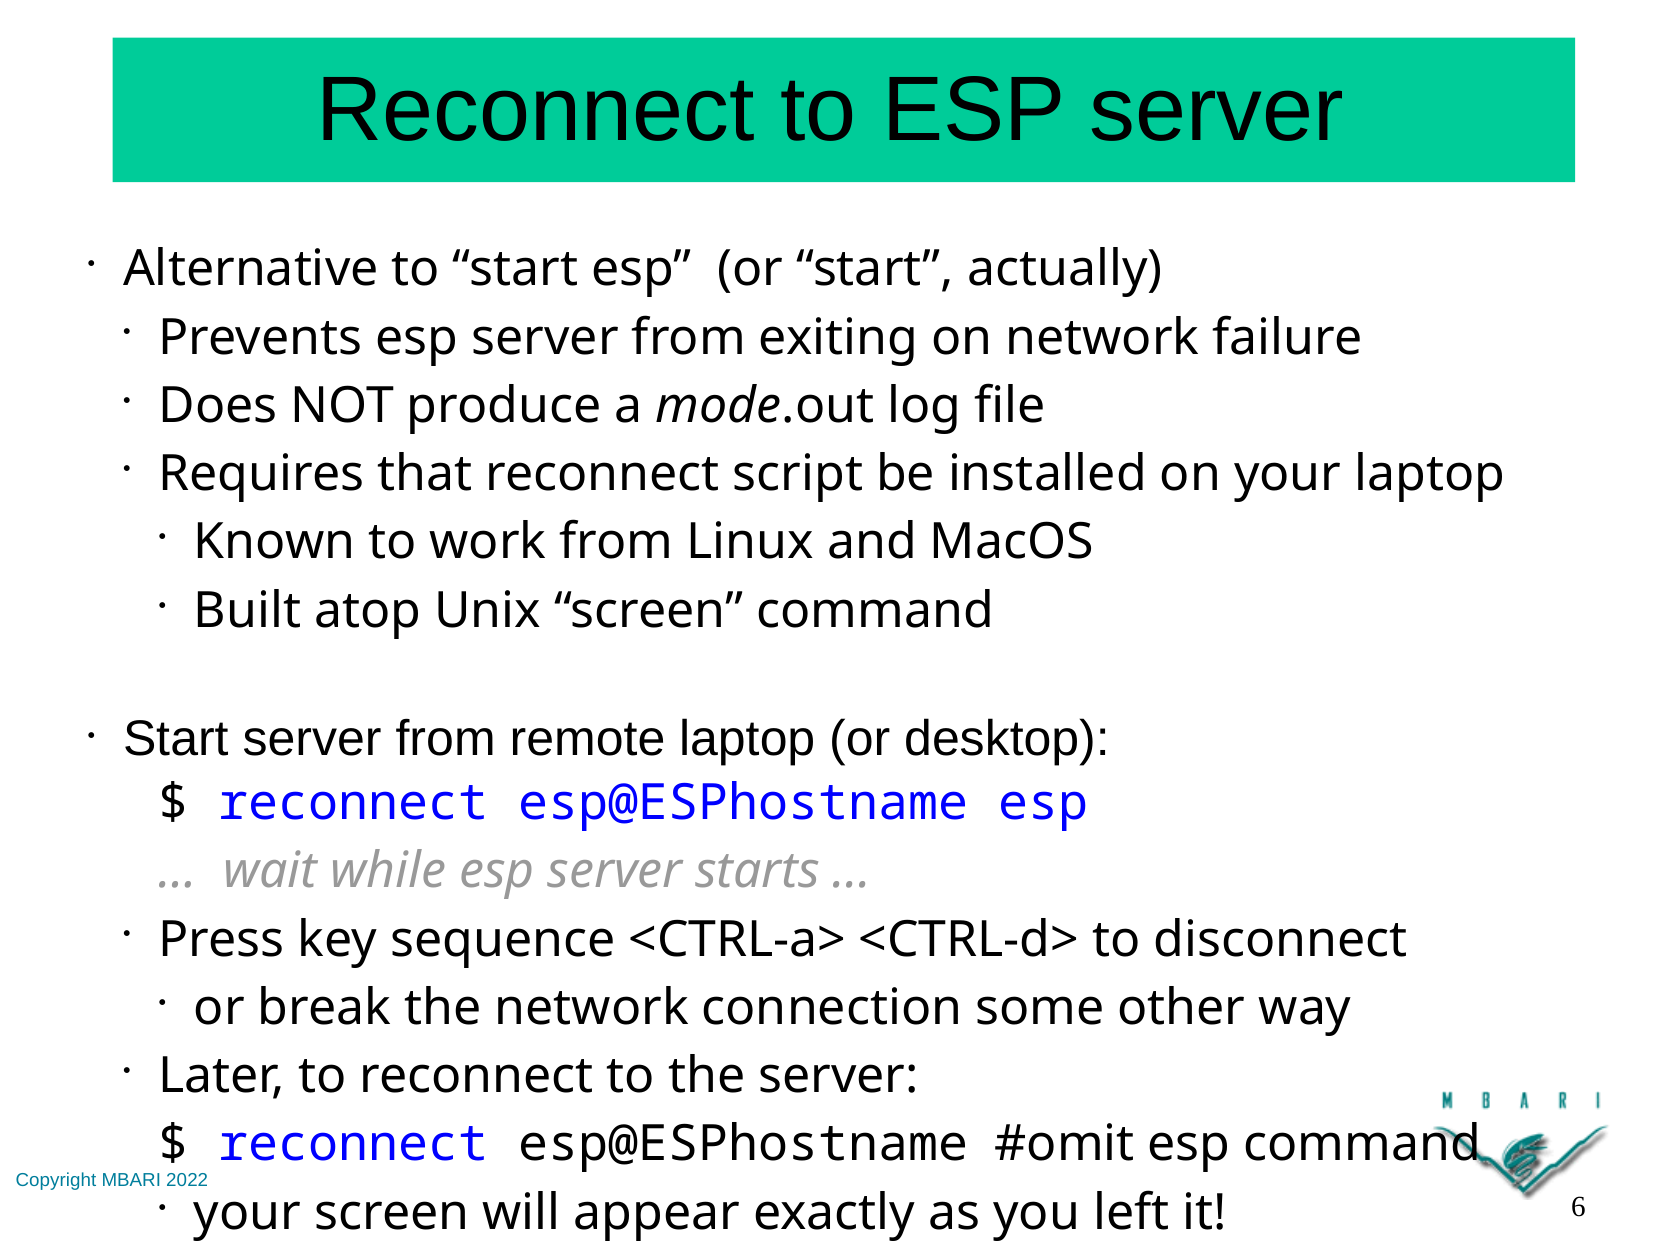

# Reconnect to ESP server
Alternative to “start esp” (or “start”, actually)
Prevents esp server from exiting on network failure
Does NOT produce a mode.out log file
Requires that reconnect script be installed on your laptop
Known to work from Linux and MacOS
Built atop Unix “screen” command
Start server from remote laptop (or desktop):
$ reconnect esp@ESPhostname esp
… wait while esp server starts ...
Press key sequence <CTRL-a> <CTRL-d> to disconnect
or break the network connection some other way
Later, to reconnect to the server:
$ reconnect esp@ESPhostname #omit esp command
your screen will appear exactly as you left it!
$ reconnect –help	 #displays reconnect options